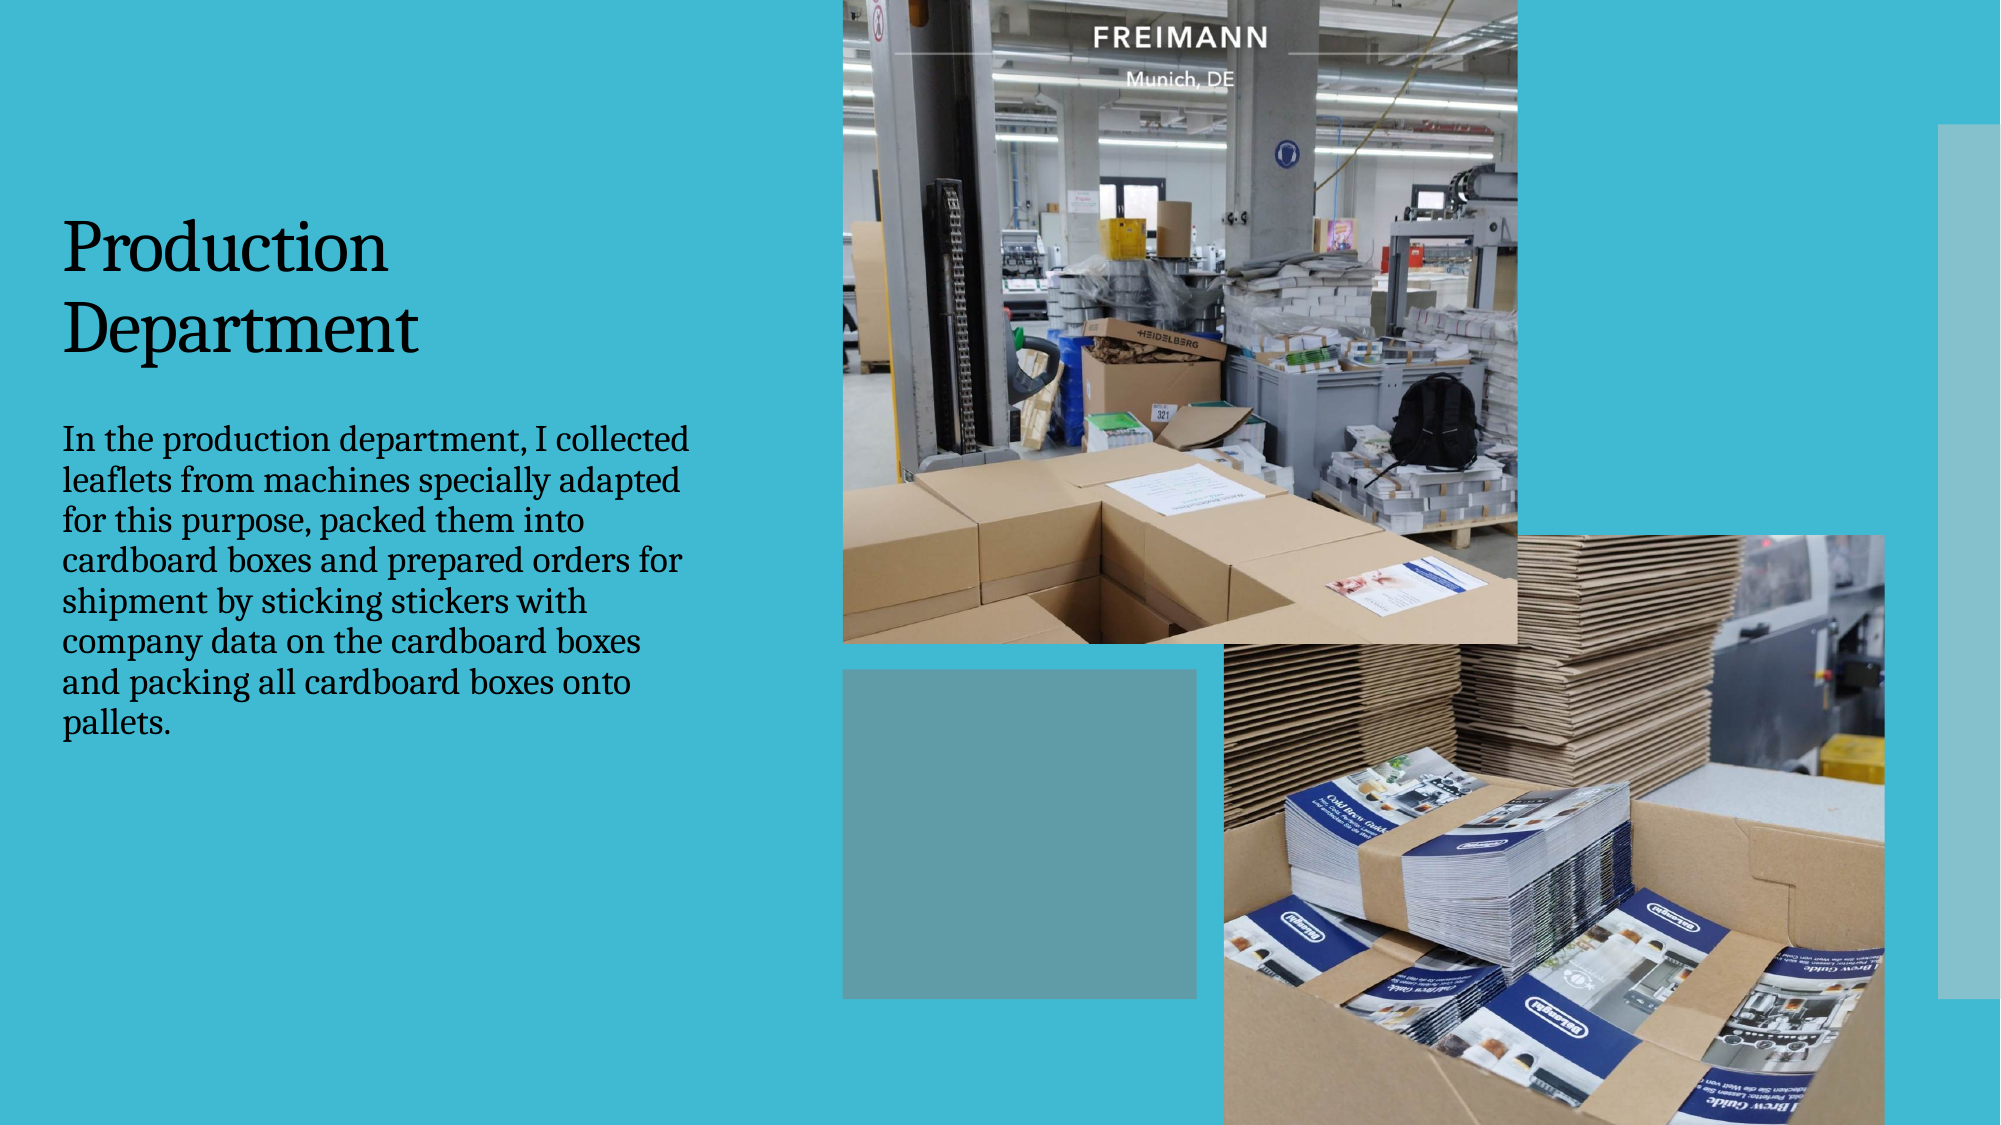

# Production Department
In the production department, I collected leaflets from machines specially adapted for this purpose, packed them into cardboard boxes and prepared orders for shipment by sticking stickers with company data on the cardboard boxes and packing all cardboard boxes onto pallets.